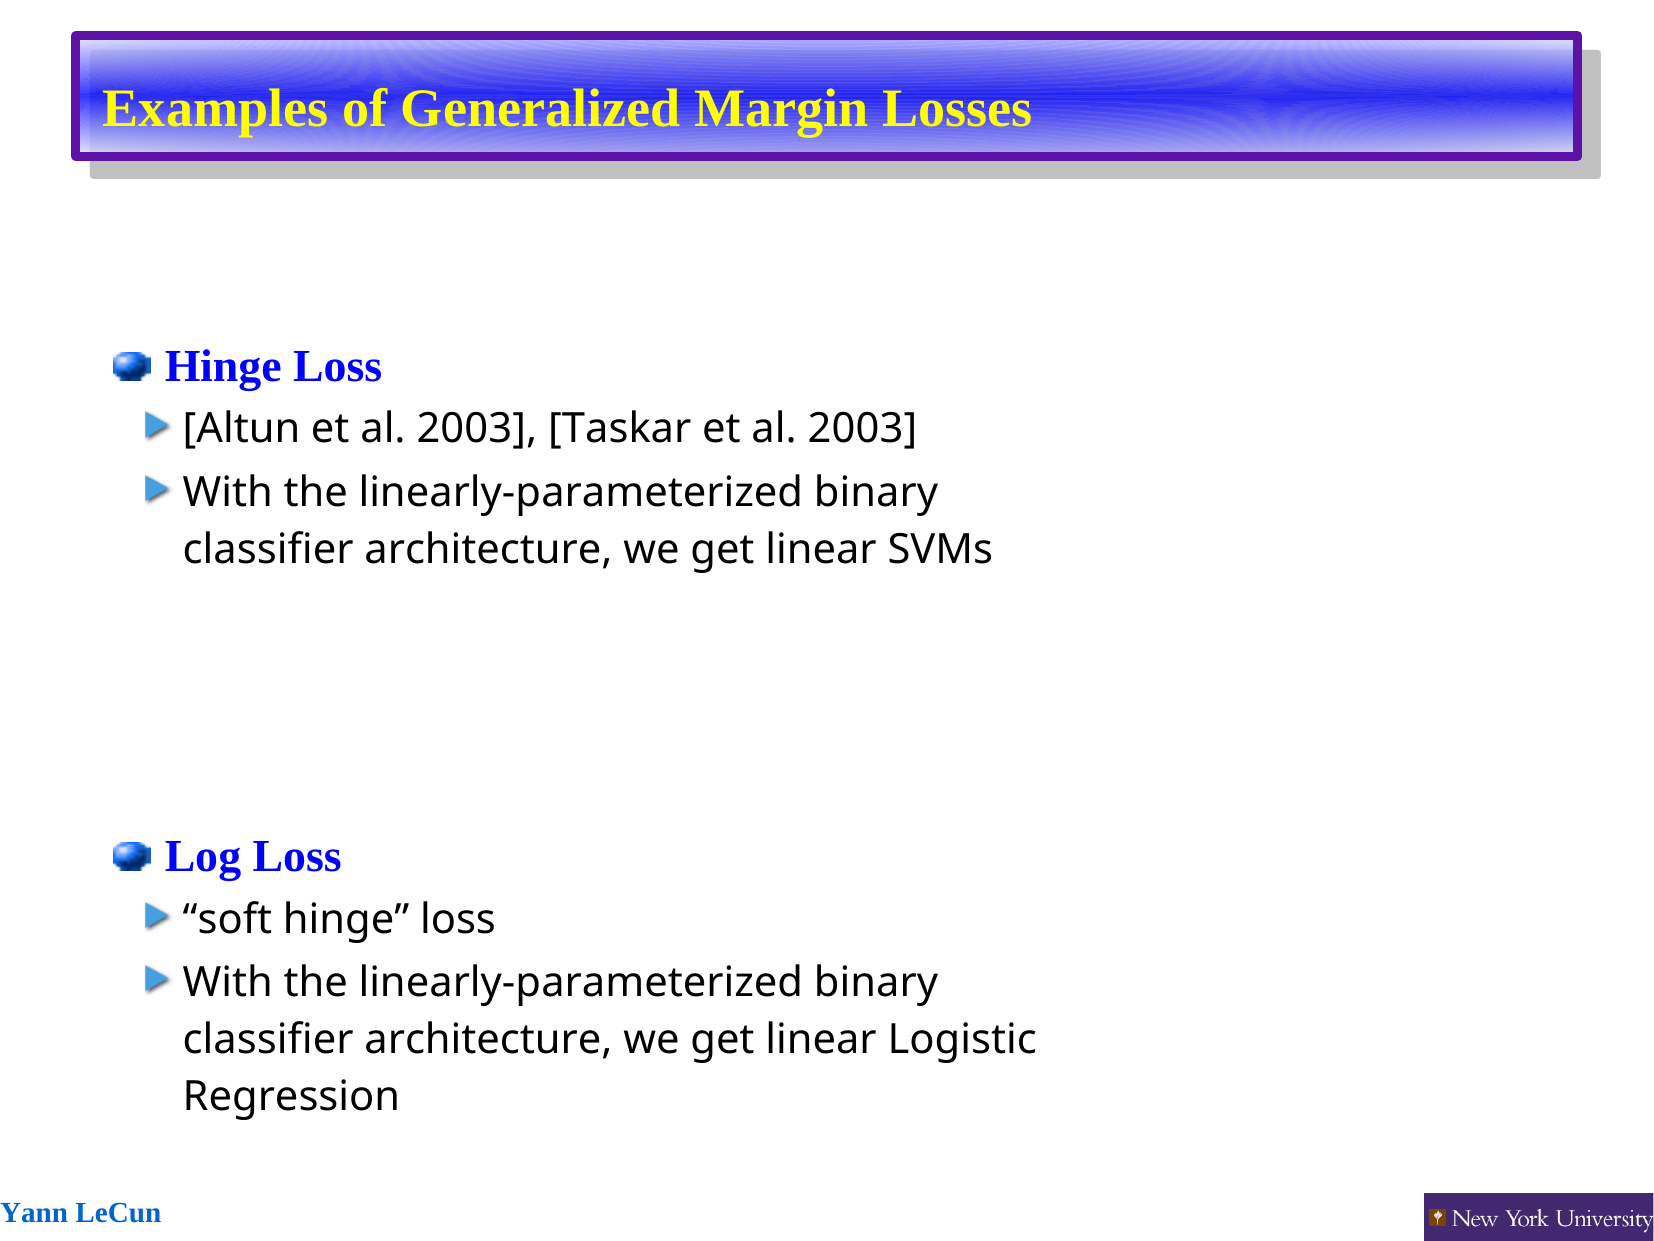

# Examples of Generalized Margin Losses
Hinge Loss
[Altun et al. 2003], [Taskar et al. 2003]
With the linearly-parameterized binary classifier architecture, we get linear SVMs
Log Loss
“soft hinge” loss
With the linearly-parameterized binary classifier architecture, we get linear Logistic Regression